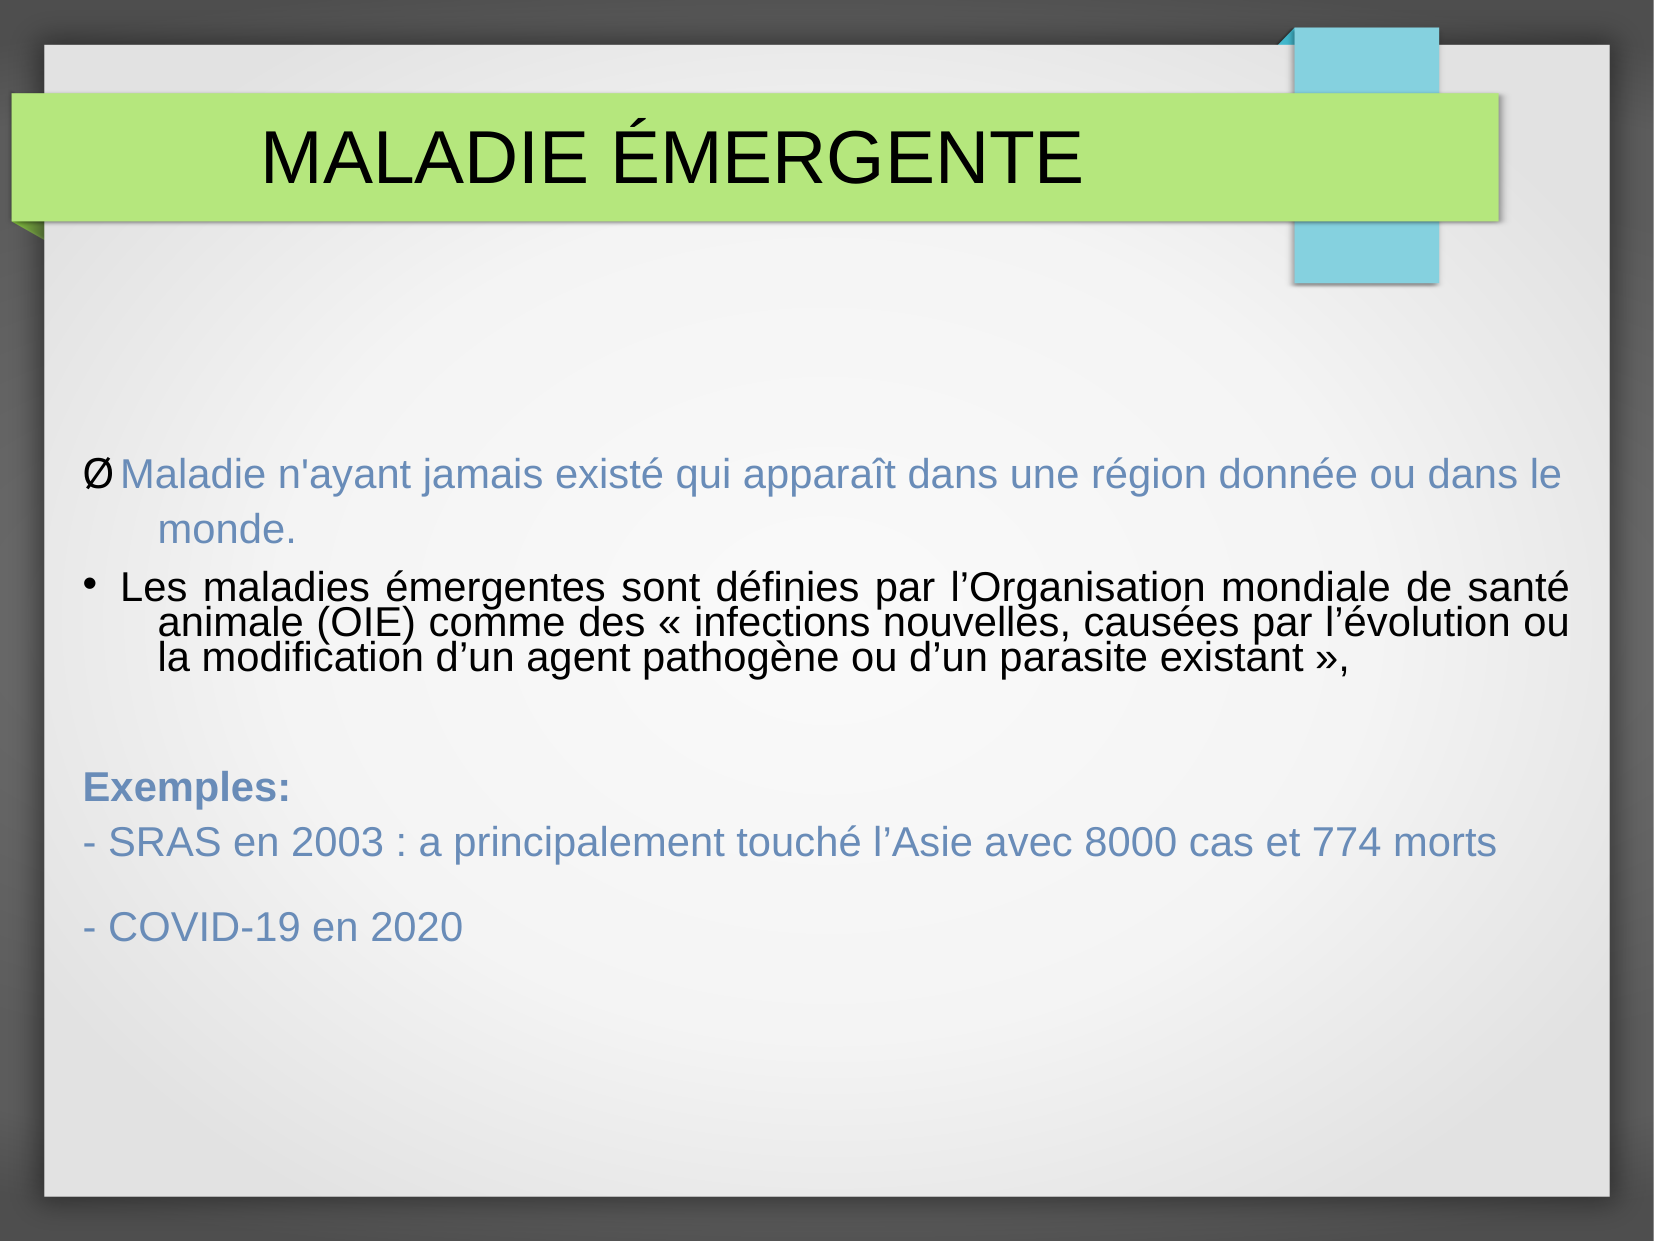

# MALADIE ÉMERGENTE
Maladie n'ayant jamais existé qui apparaît dans une région donnée ou dans le monde.
Les maladies émergentes sont définies par l’Organisation mondiale de santé animale (OIE) comme des « infections nouvelles, causées par l’évolution ou la modification d’un agent pathogène ou d’un parasite existant »,
Exemples:
- SRAS en 2003 : a principalement touché l’Asie avec 8000 cas et 774 morts
- COVID-19 en 2020